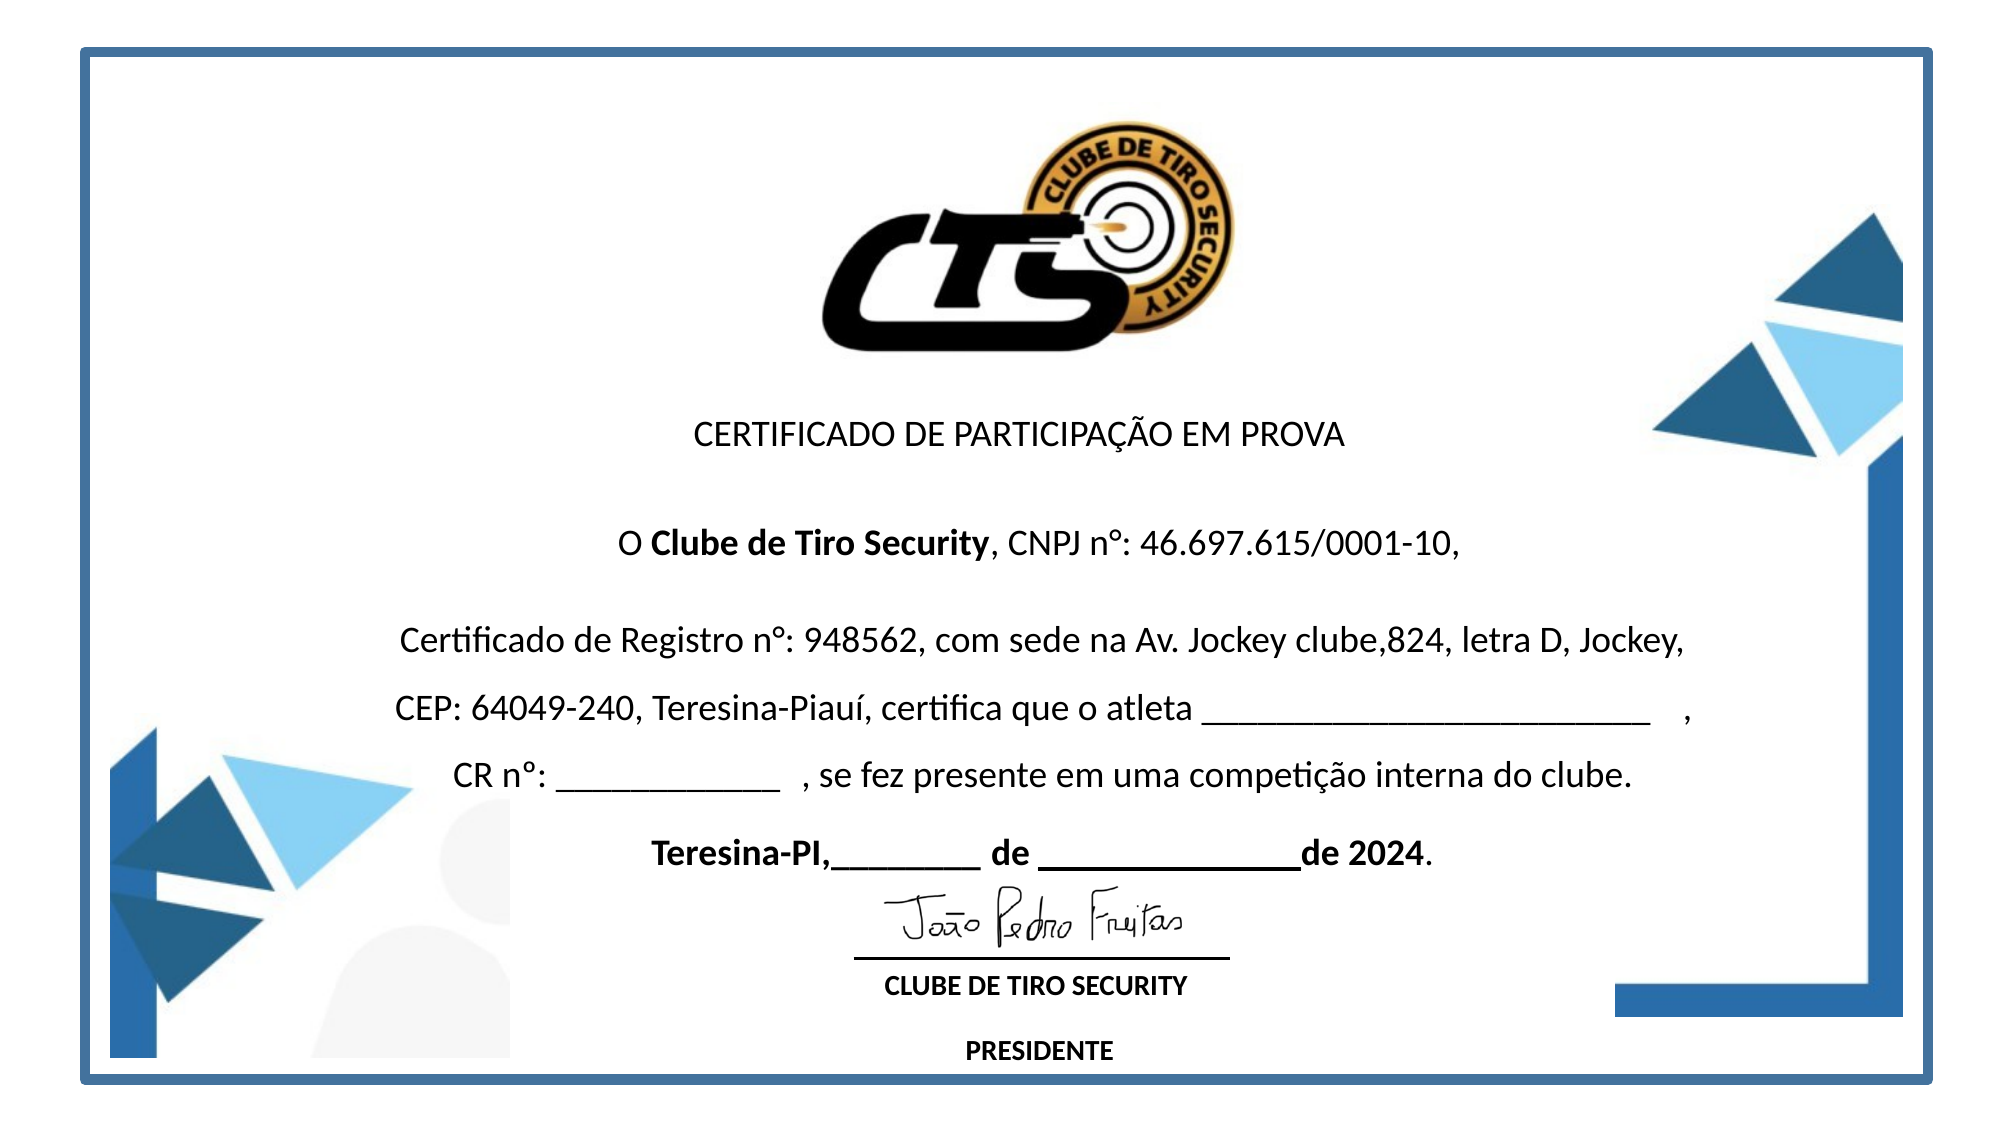

# CERTIFICADO DE PARTICIPAÇÃO EM PROVA
O Clube de Tiro Security, CNPJ n°: 46.697.615/0001-10,
Certificado de Registro n°: 948562, com sede na Av. Jockey clube,824, letra D, Jockey, CEP: 64049-240, Teresina-Piauí, certifica que o atleta ________________________	, CR nº: ____________	, se fez presente em uma competição interna do clube.
Teresina-PI,________ de ______________de 2024.
CLUBE DE TIRO SECURITY
PRESIDENTE